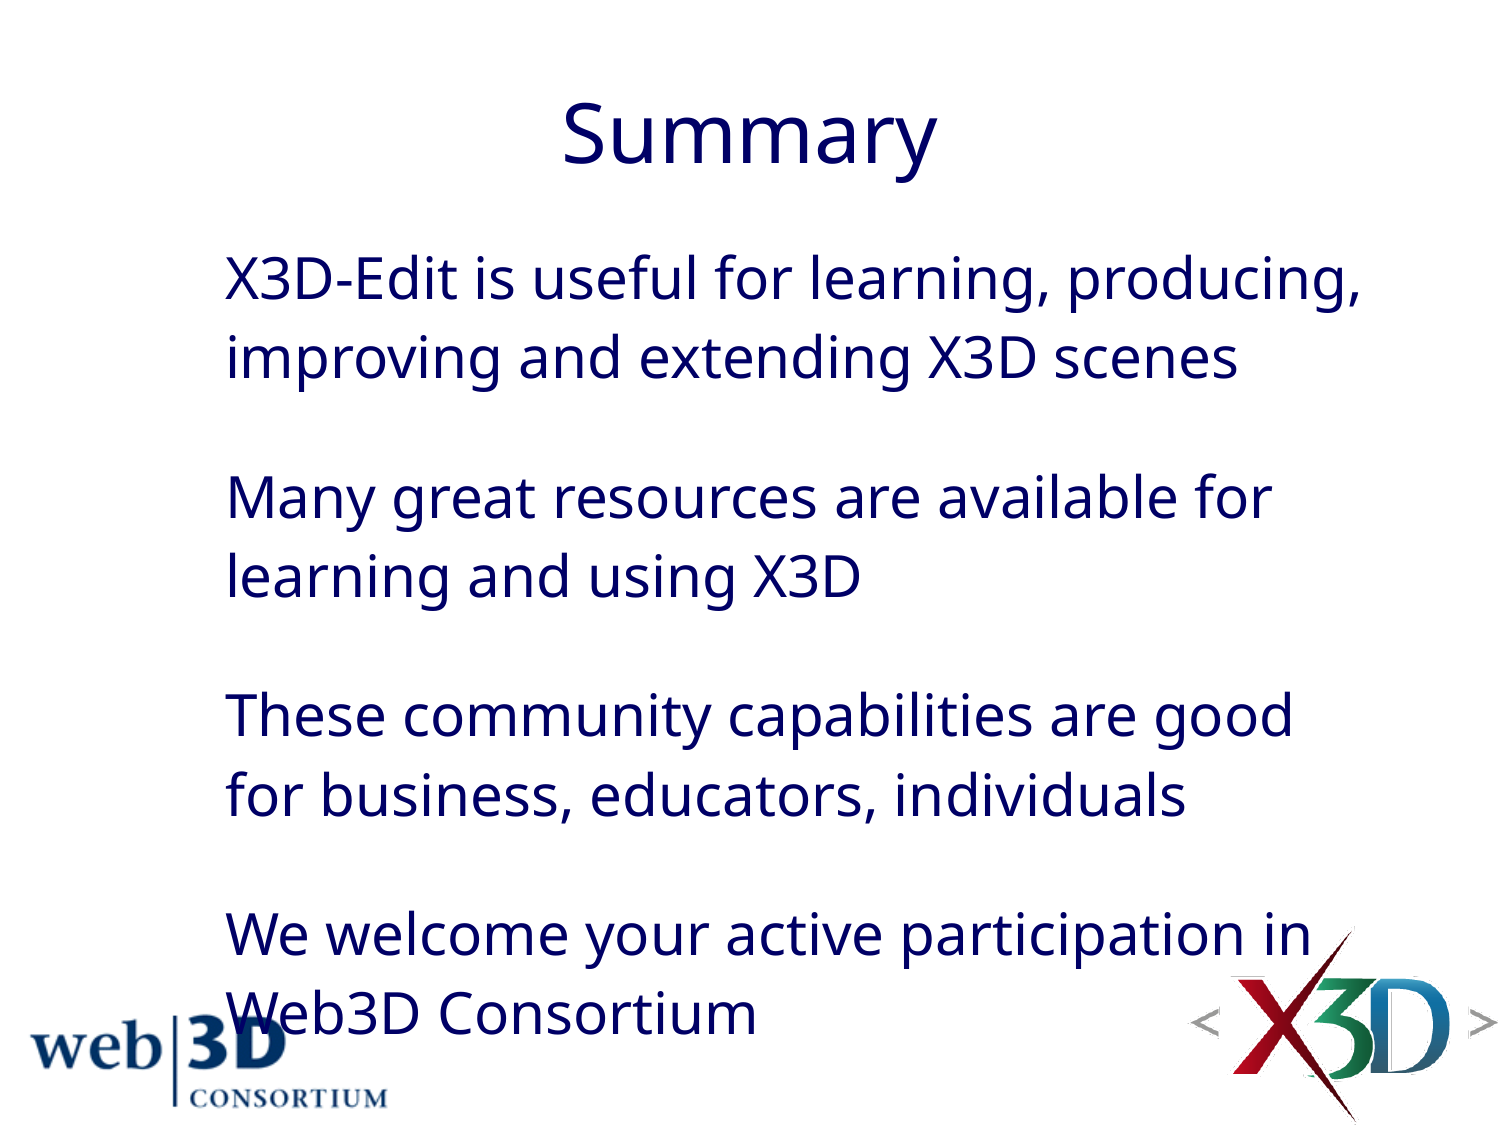

# Summary
X3D-Edit is useful for learning, producing, improving and extending X3D scenes
Many great resources are available for learning and using X3D
These community capabilities are good for business, educators, individuals
We welcome your active participation in Web3D Consortium